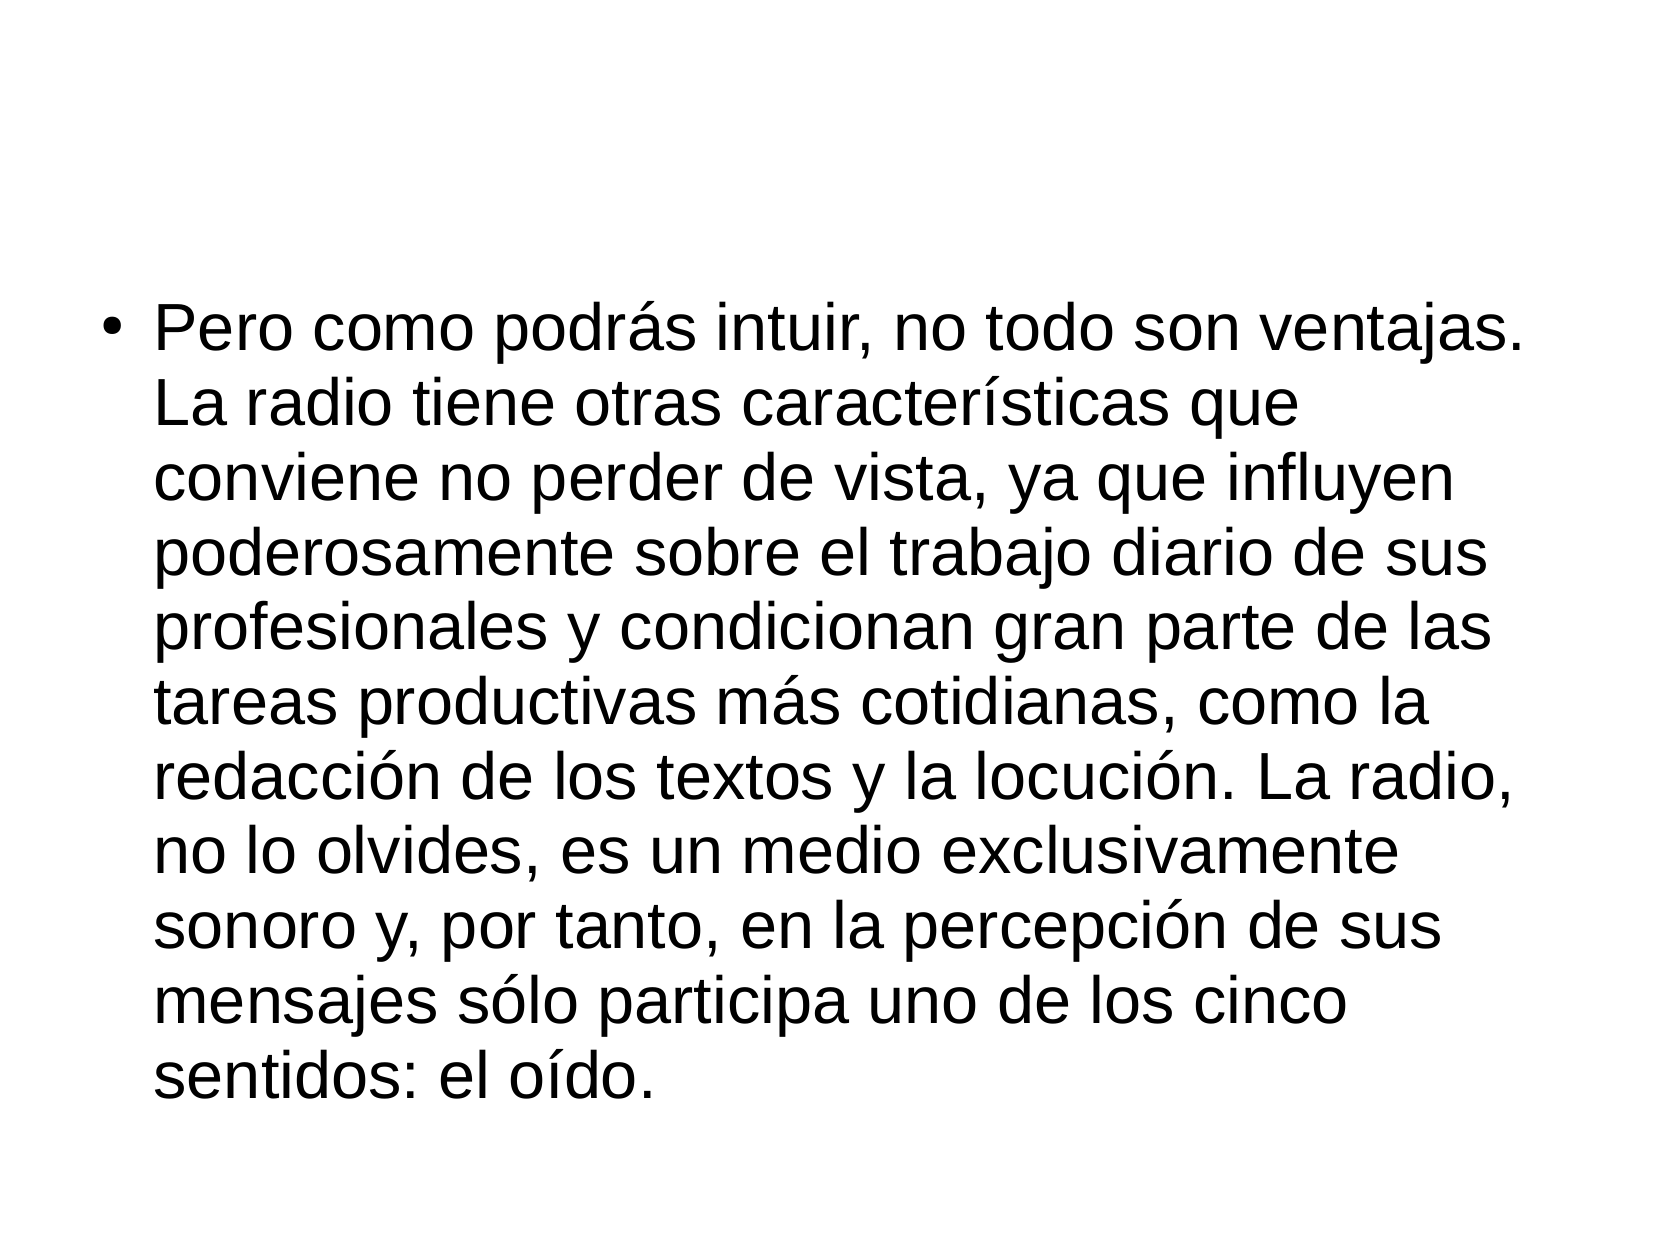

# Pero como podrás intuir, no todo son ventajas. La radio tiene otras características que conviene no perder de vista, ya que influyen poderosamente sobre el trabajo diario de sus profesionales y condicionan gran parte de las tareas productivas más cotidianas, como la redacción de los textos y la locución. La radio, no lo olvides, es un medio exclusivamente sonoro y, por tanto, en la percepción de sus mensajes sólo participa uno de los cinco sentidos: el oído.